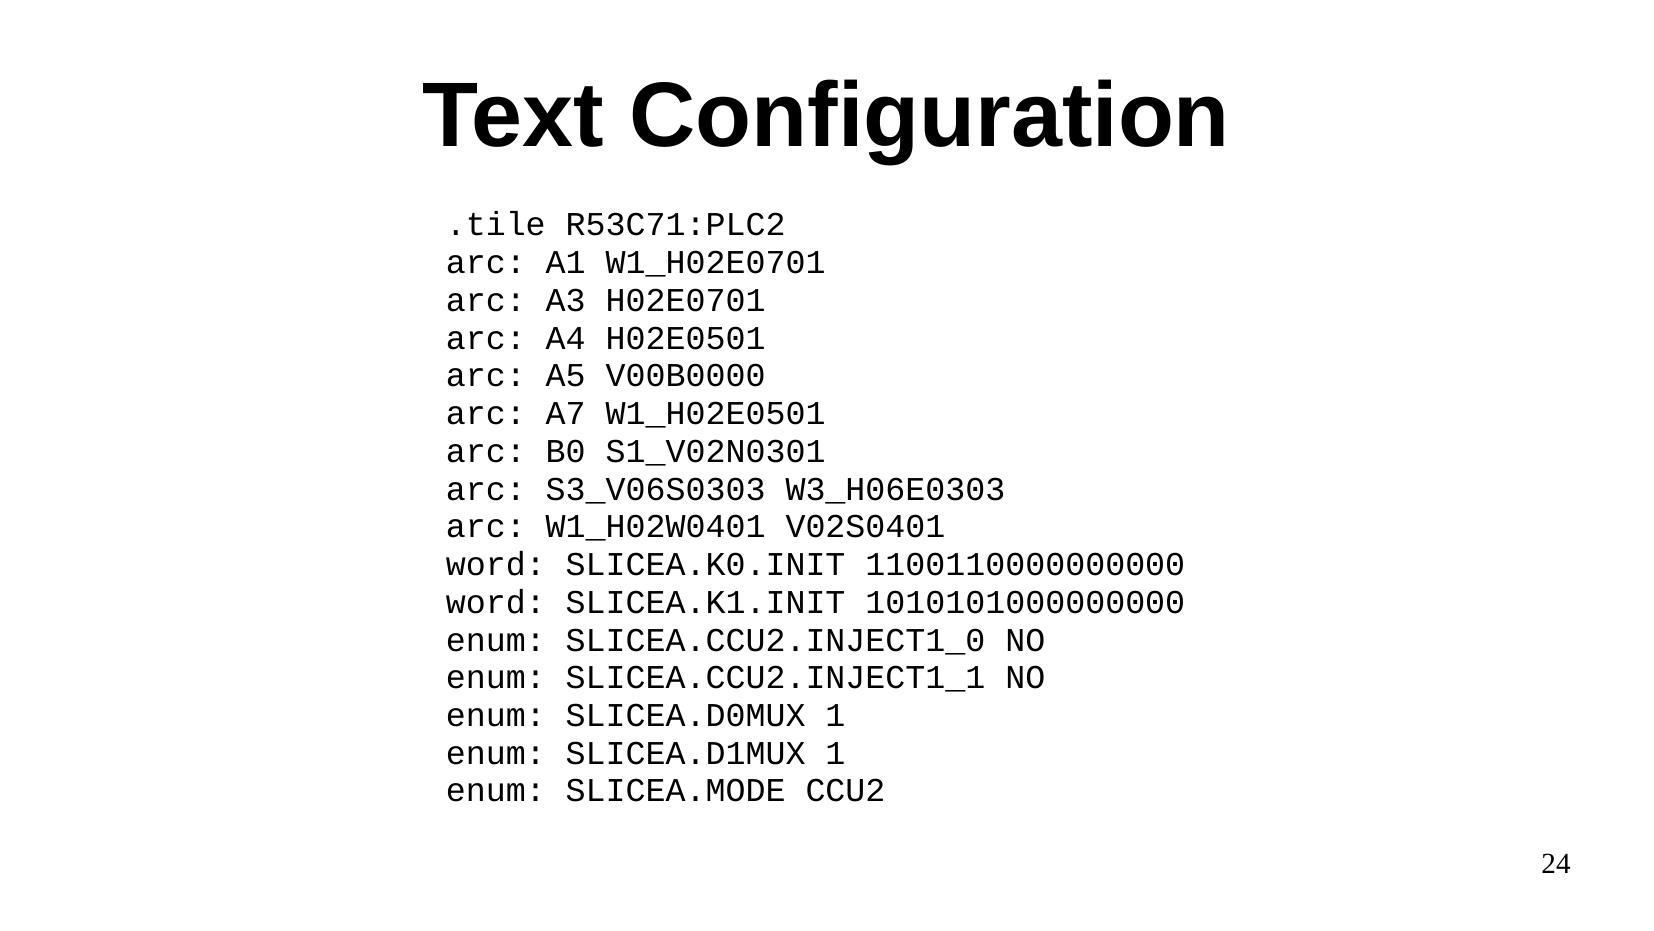

# Text Configuration
.tile R53C71:PLC2
arc: A1 W1_H02E0701
arc: A3 H02E0701
arc: A4 H02E0501
arc: A5 V00B0000
arc: A7 W1_H02E0501
arc: B0 S1_V02N0301
arc: S3_V06S0303 W3_H06E0303
arc: W1_H02W0401 V02S0401
word: SLICEA.K0.INIT 1100110000000000
word: SLICEA.K1.INIT 1010101000000000
enum: SLICEA.CCU2.INJECT1_0 NO
enum: SLICEA.CCU2.INJECT1_1 NO
enum: SLICEA.D0MUX 1
enum: SLICEA.D1MUX 1
enum: SLICEA.MODE CCU2